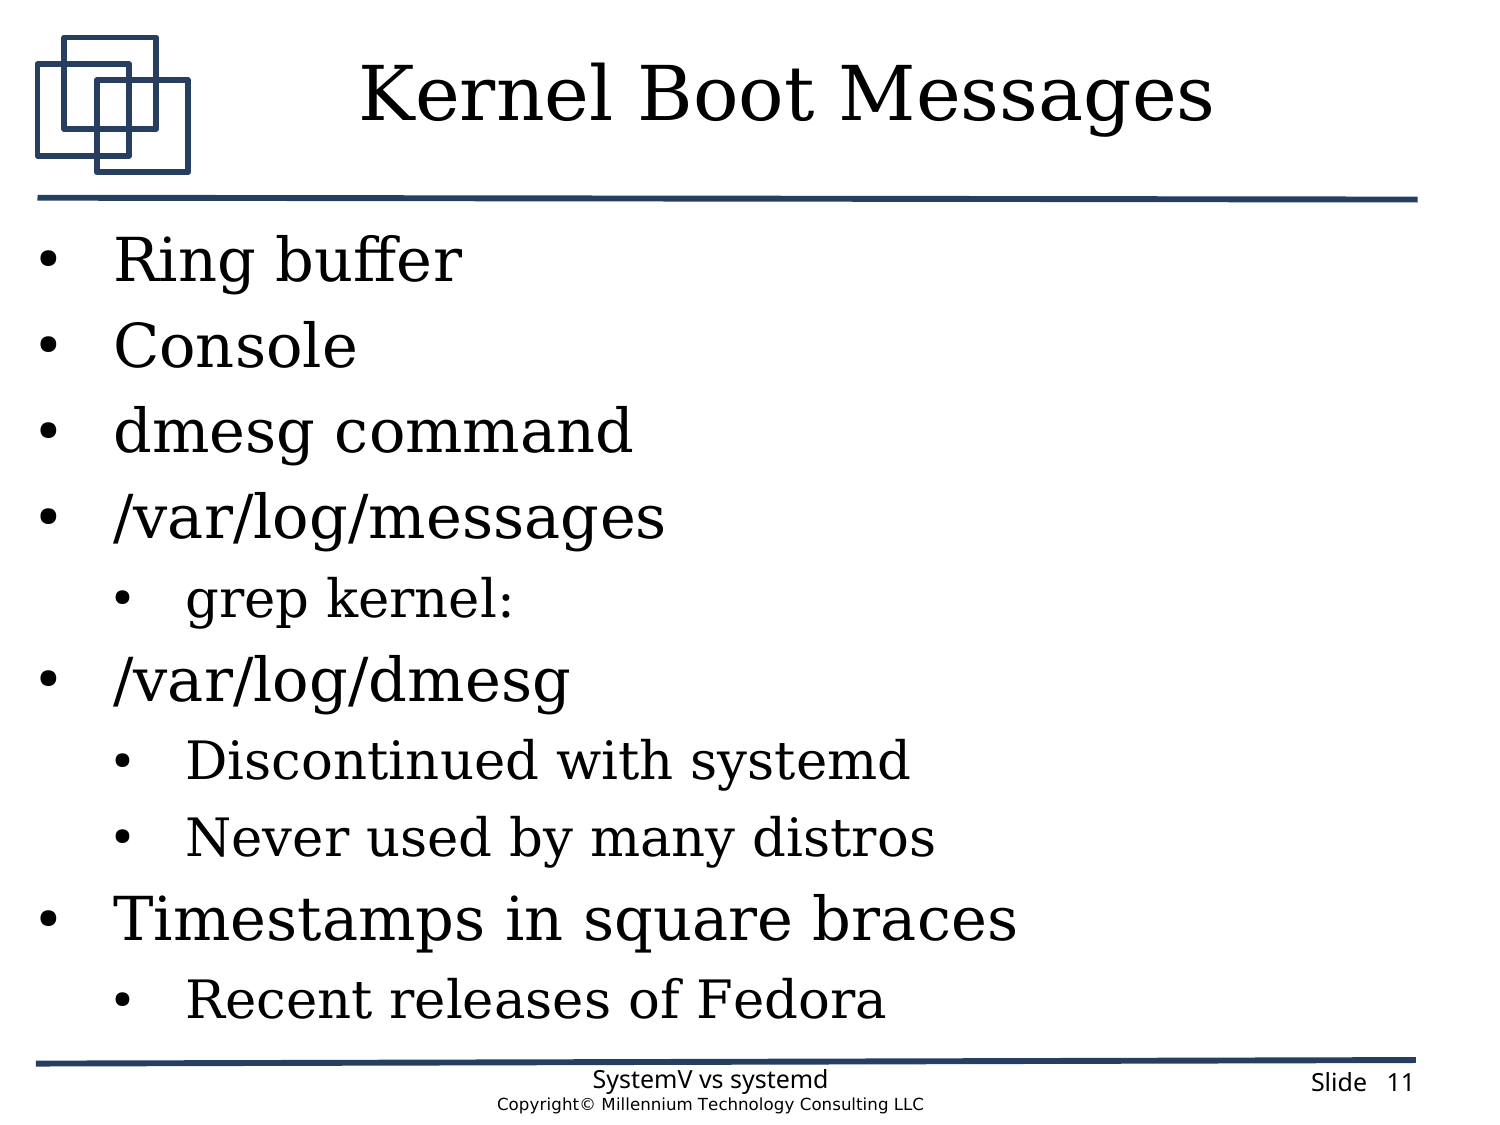

# Kernel Boot Messages
Ring buffer
Console
dmesg command
/var/log/messages
grep kernel:
/var/log/dmesg
Discontinued with systemd
Never used by many distros
Timestamps in square braces
Recent releases of Fedora